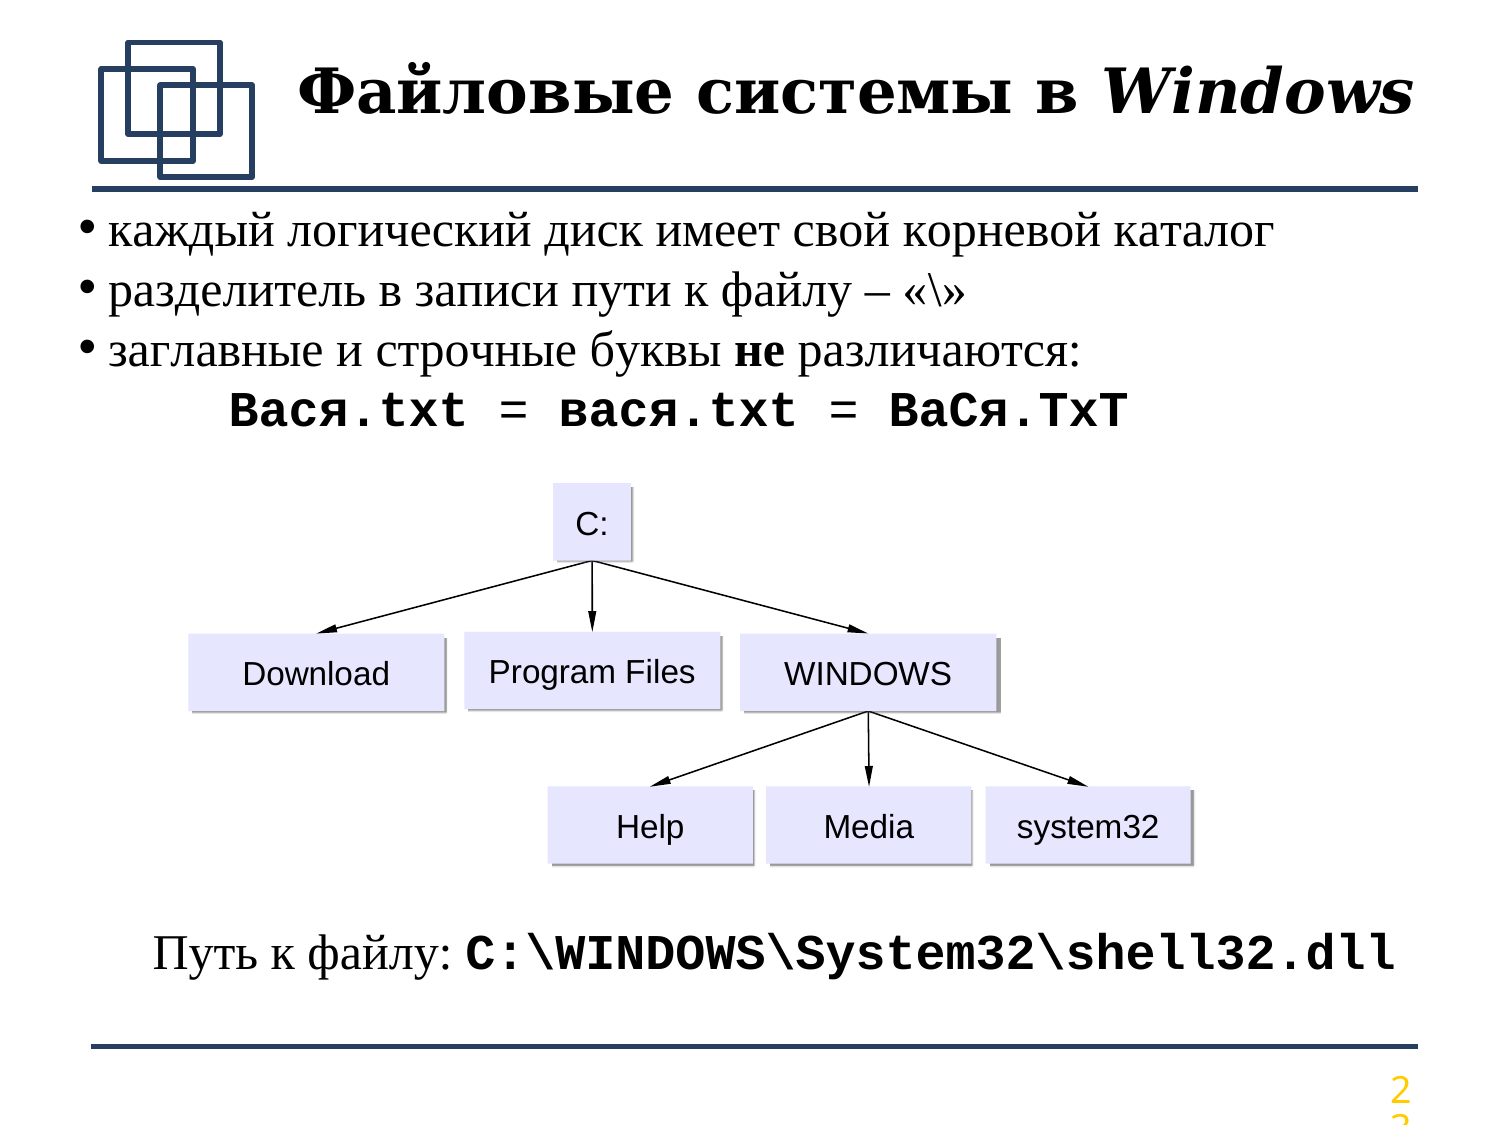

# Файловые системы в Windows
каждый логический диск имеет свой корневой каталог
разделитель в записи пути к файлу – «\»
заглавные и строчные буквы не различаются:
		Вася.txt = вася.txt = ВаСя.TxT
C:
Program Files
Download
WINDOWS
Help
Media
system32
Путь к файлу: C:\WINDOWS\System32\shell32.dll